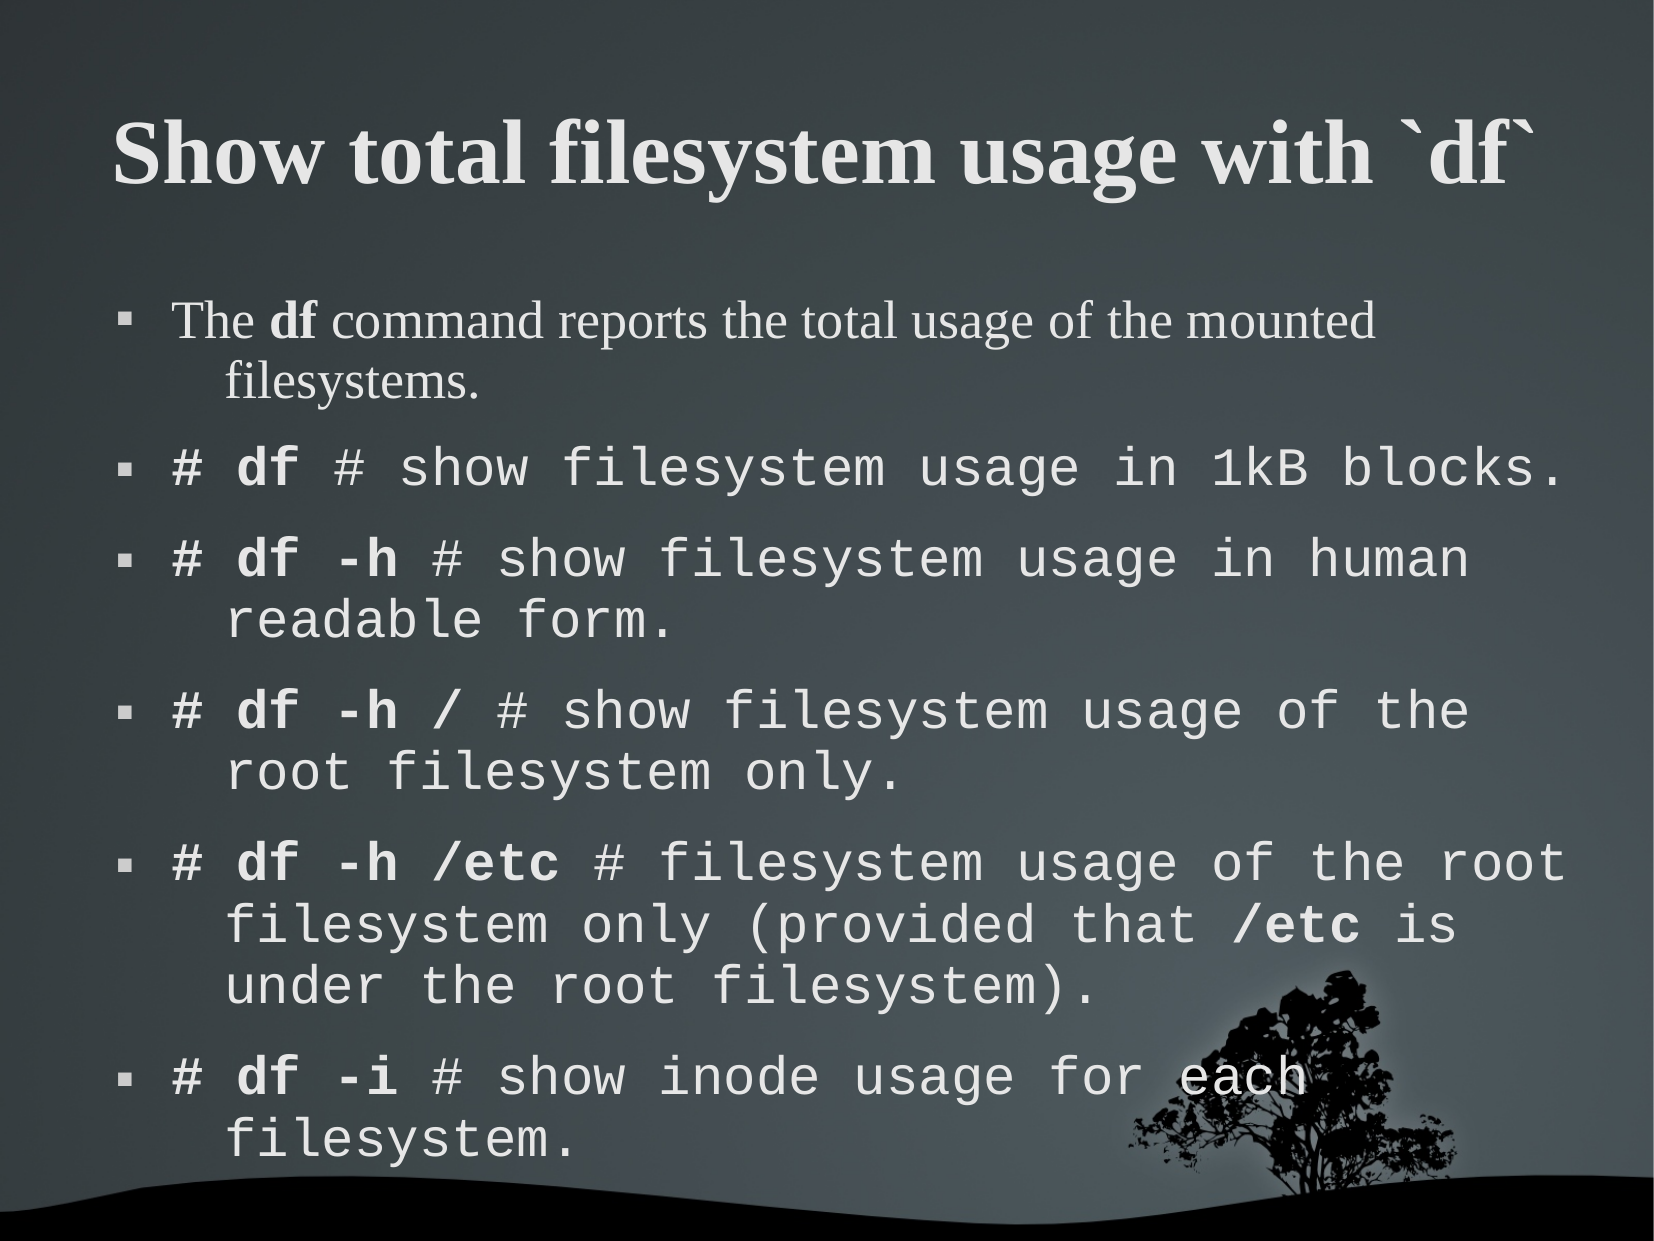

# Show total filesystem usage with `df`
The df command reports the total usage of the mounted filesystems.
# df # show filesystem usage in 1kB blocks.
# df -h # show filesystem usage in human readable form.
# df -h / # show filesystem usage of the root filesystem only.
# df -h /etc # filesystem usage of the root filesystem only (provided that /etc is under the root filesystem).
# df -i # show inode usage for each filesystem.